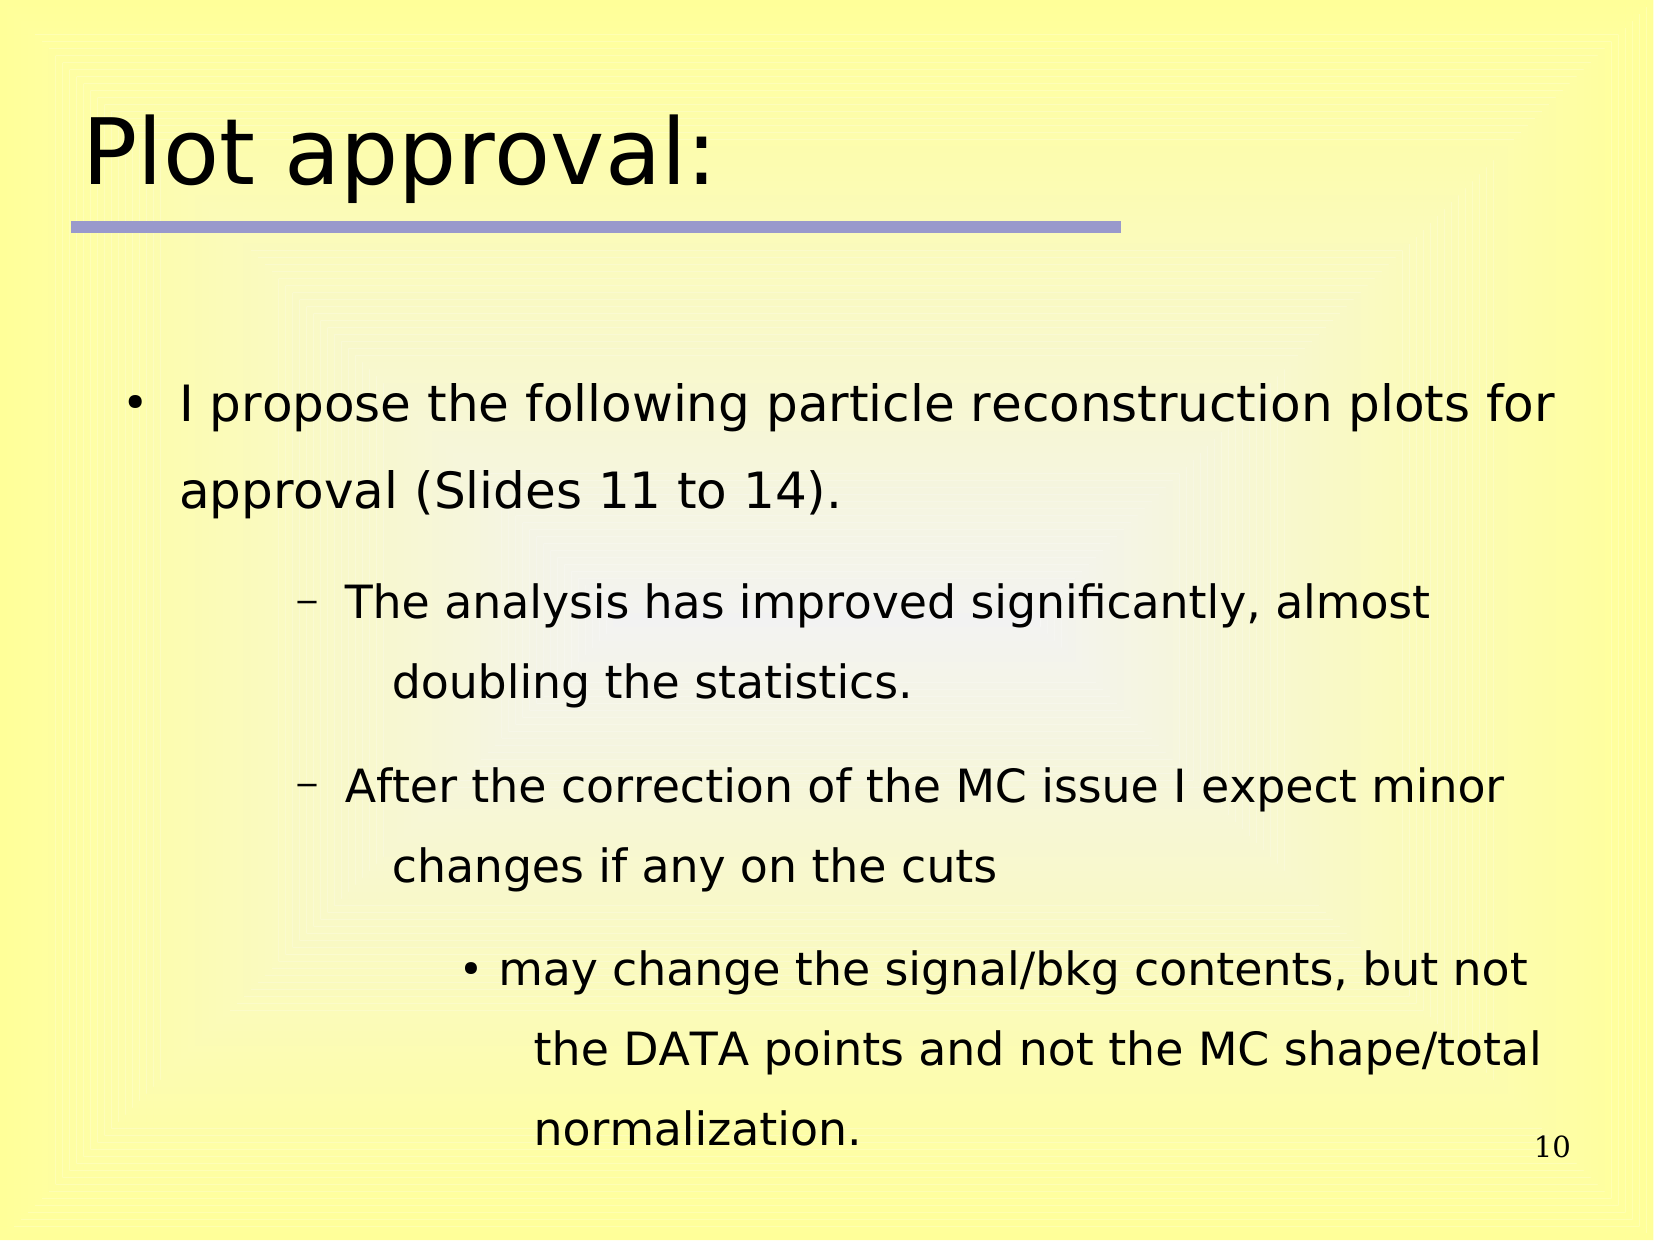

Plot approval:
# I propose the following particle reconstruction plots for approval (Slides 11 to 14).
The analysis has improved significantly, almost doubling the statistics.
After the correction of the MC issue I expect minor changes if any on the cuts
may change the signal/bkg contents, but not the DATA points and not the MC shape/total normalization.
10